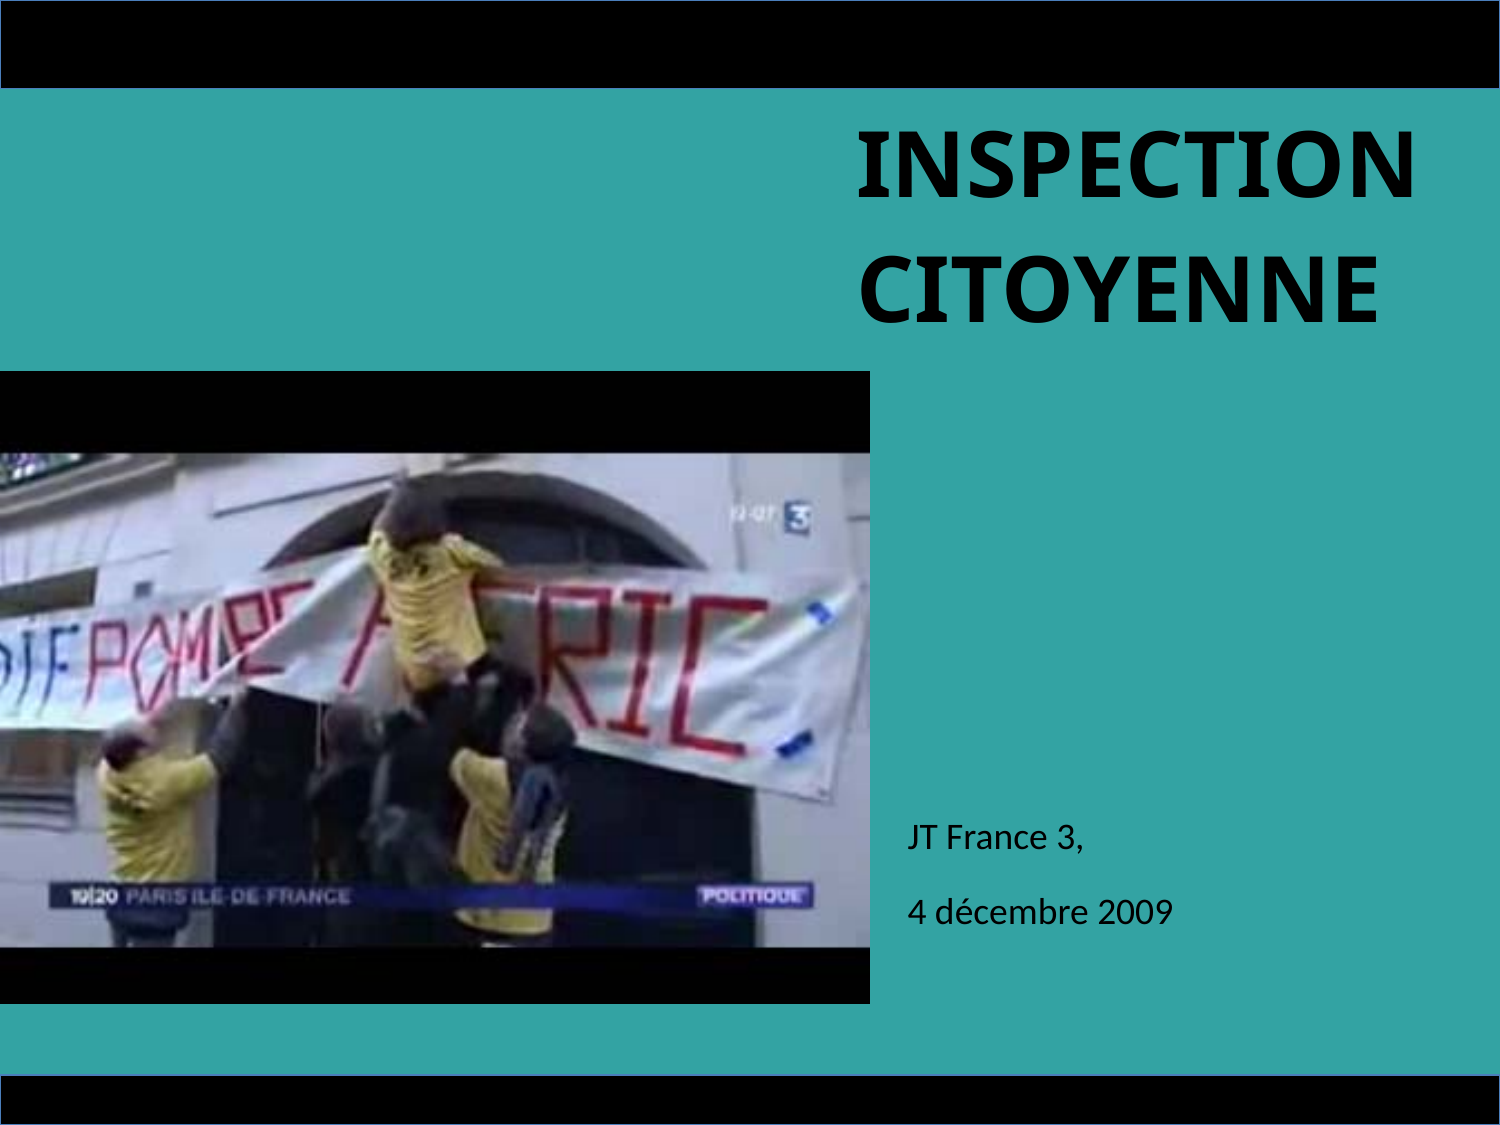

INSPECTION
CITOYENNE
# JT France 3,
4 décembre 2009